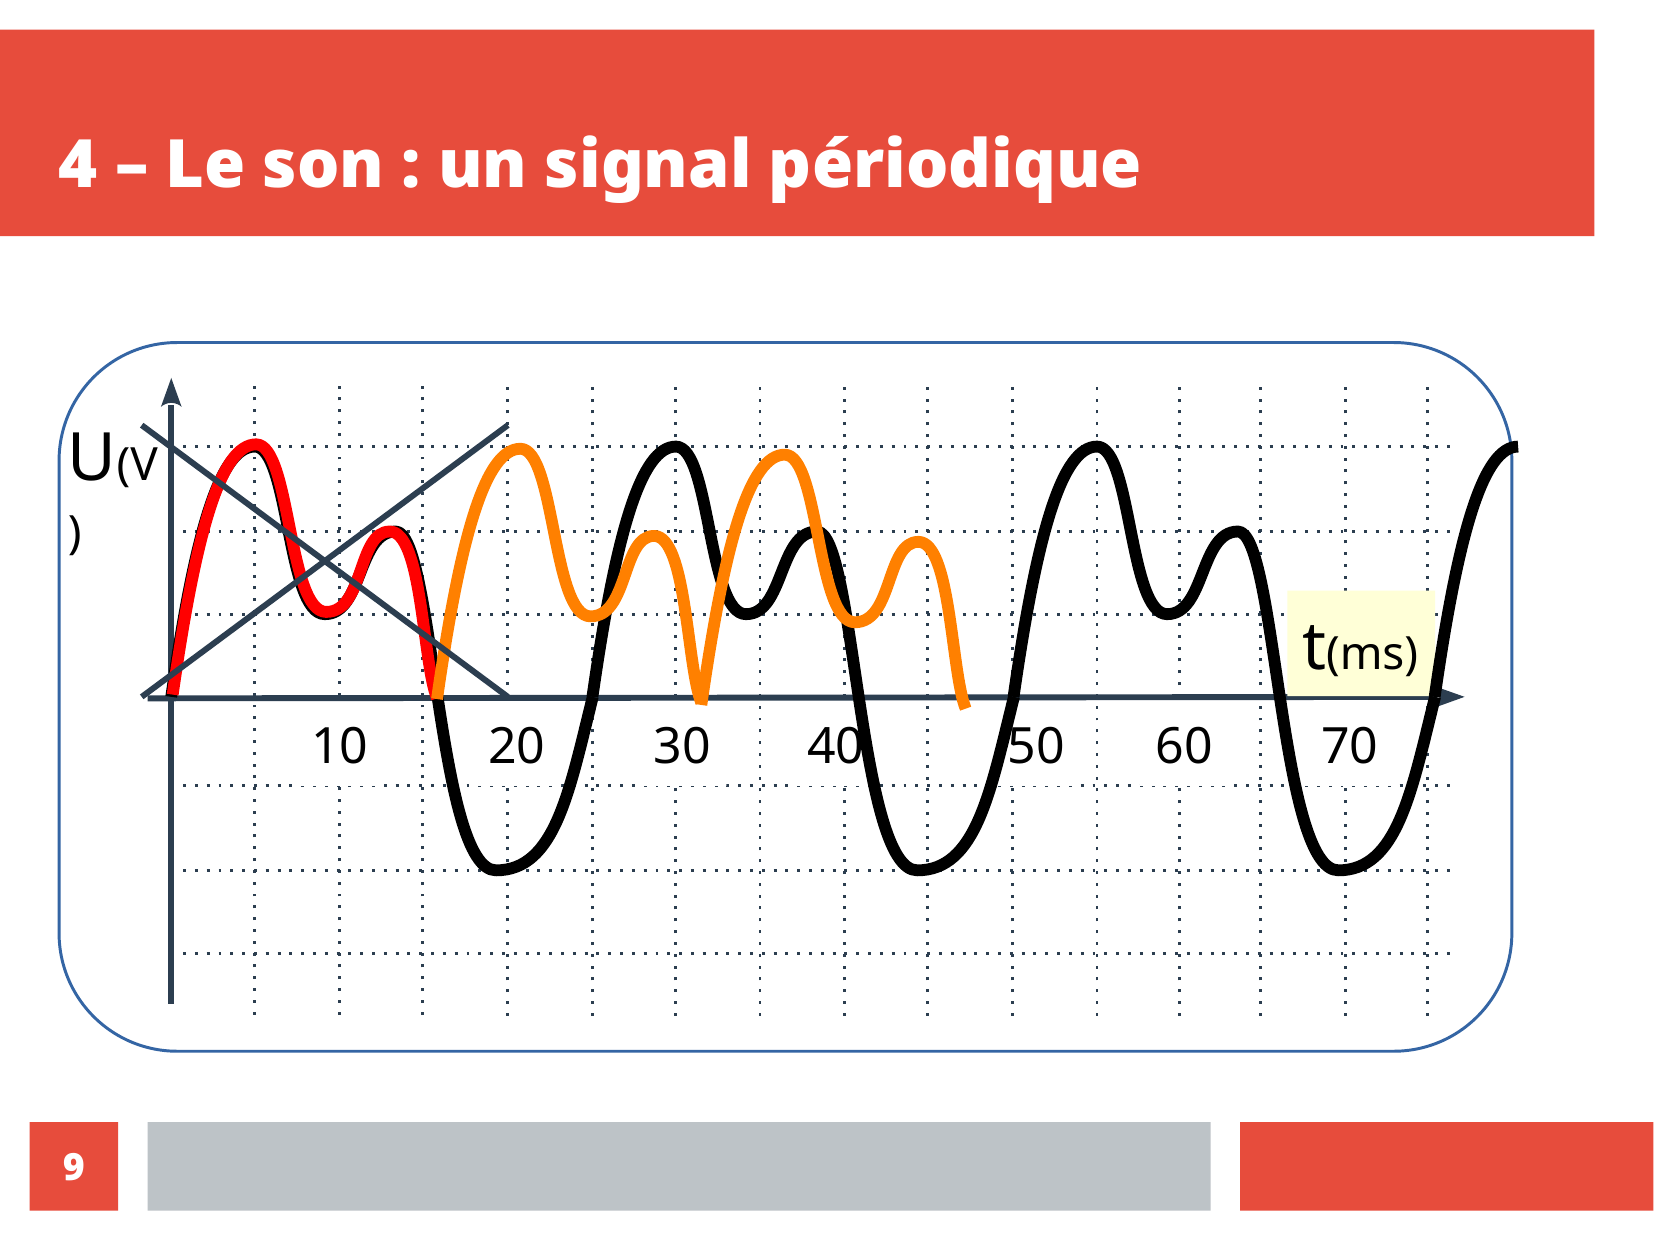

# 4 – Le son : un signal périodique
U(V)
t(ms)
10
20
30
40
50
60
70
9